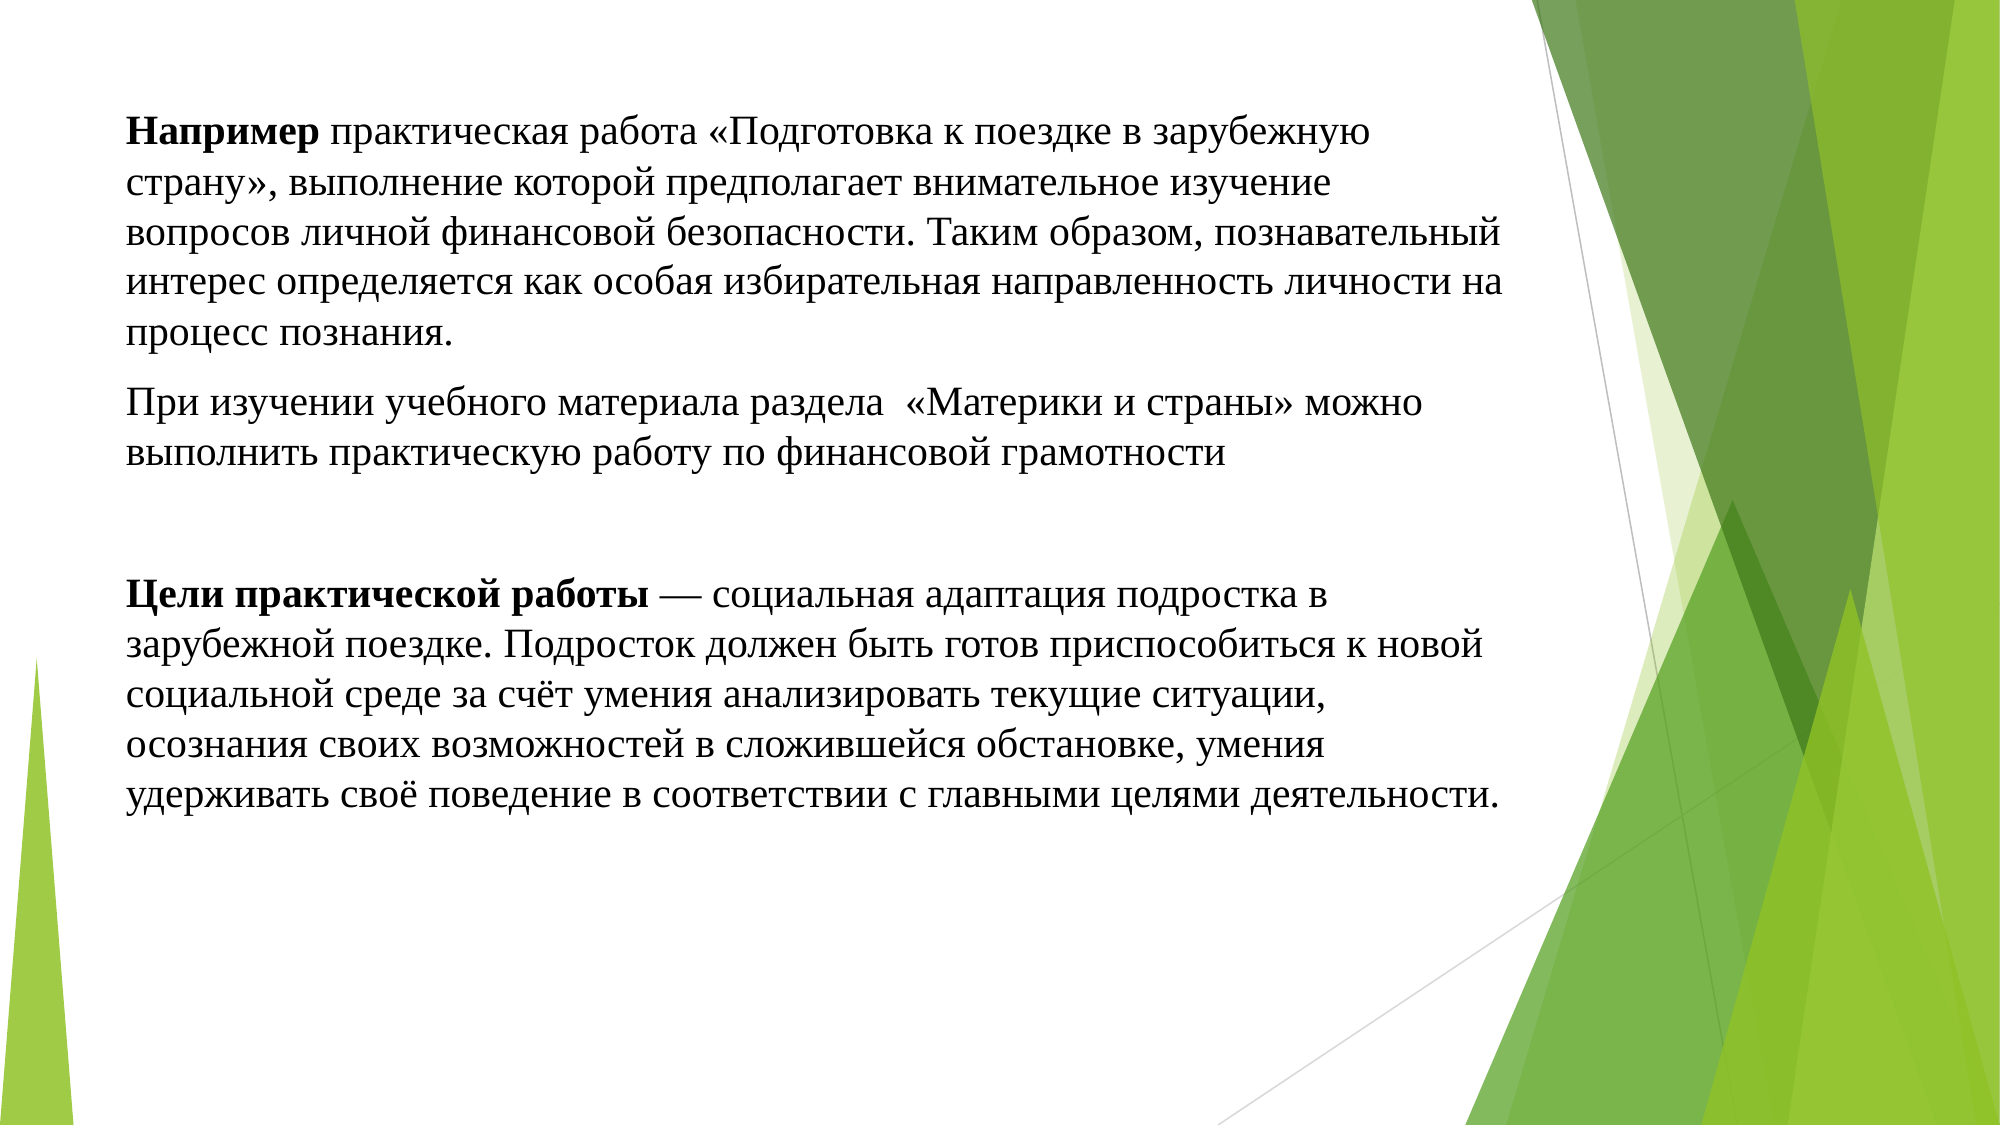

Например практическая работа «Подготовка к поездке в зарубежную страну», выполнение которой предполагает внимательное изучение вопросов личной финансовой безопасности. Таким образом, познавательный интерес определяется как особая избирательная направленность личности на процесс познания.
При изучении учебного материала раздела «Материки и страны» можно выполнить практическую работу по финансовой грамотности
Цели практической работы — социальная адаптация подростка в зарубежной поездке. Подросток должен быть готов приспособиться к новой социальной среде за счёт умения анализировать текущие ситуации, осознания своих возможностей в сложившейся обстановке, умения удерживать своё поведение в соответствии с главными целями деятельности.
#